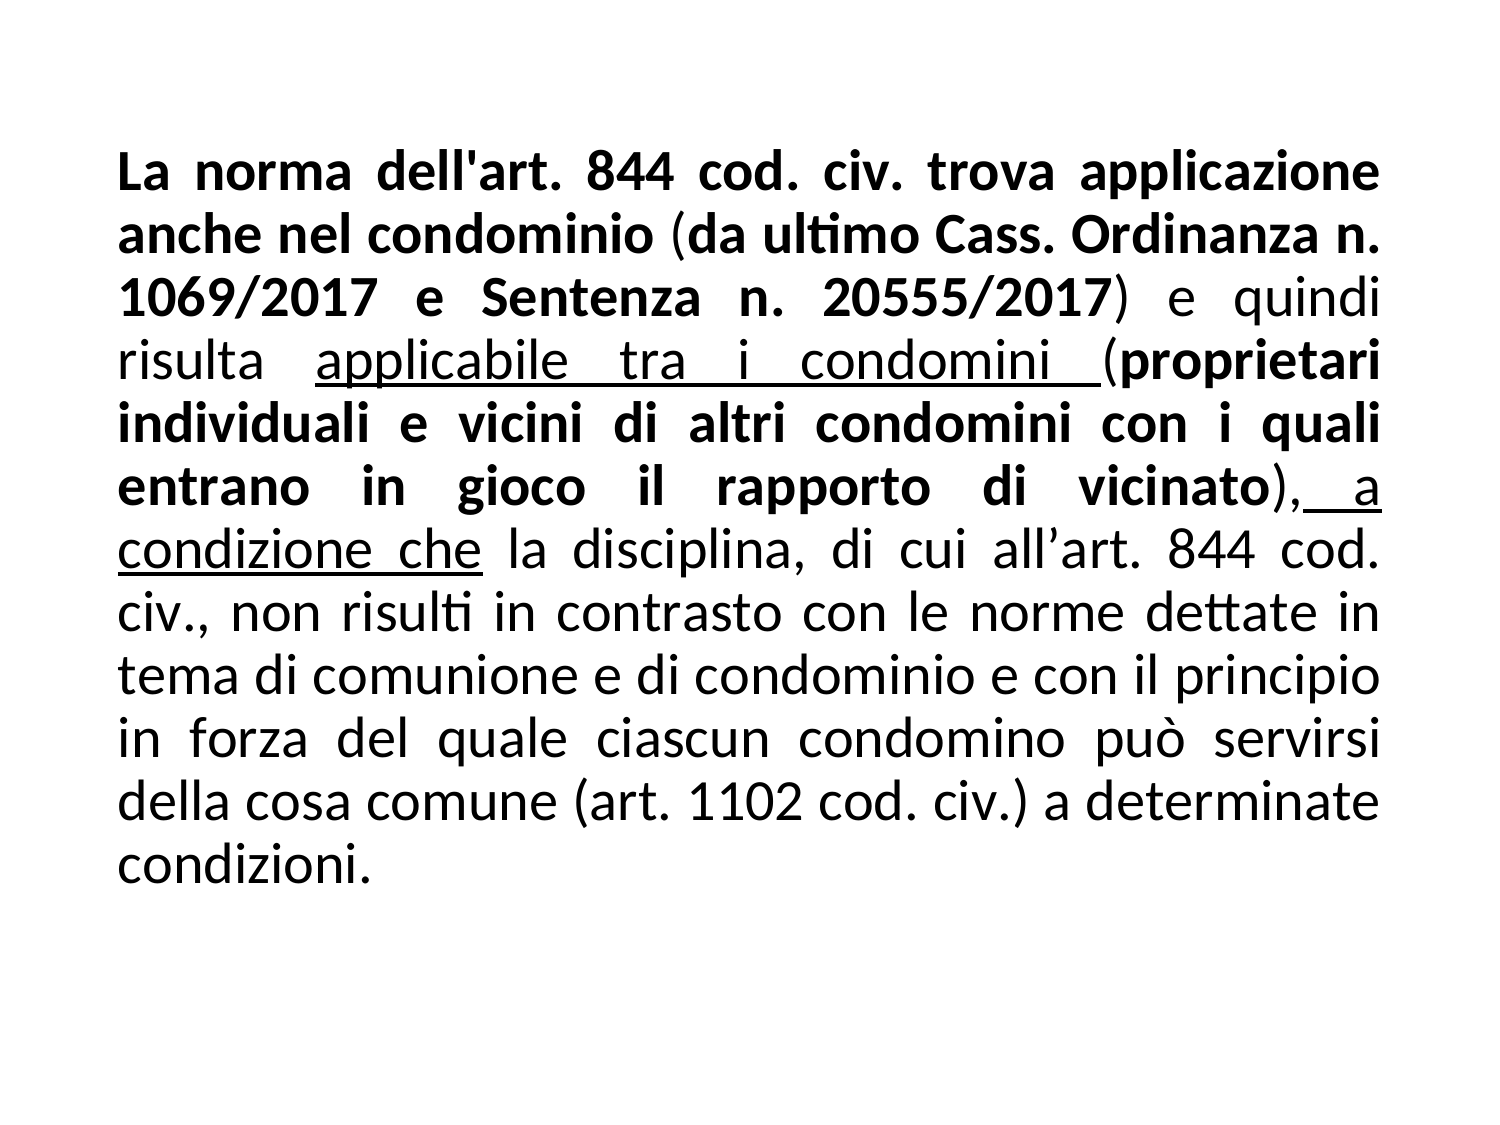

# La norma dell'art. 844 cod. civ. trova applicazione anche nel condominio (da ultimo Cass. Ordinanza n. 1069/2017 e Sentenza n. 20555/2017) e quindi risulta applicabile tra i condomini (proprietari individuali e vicini di altri condomini con i quali entrano in gioco il rapporto di vicinato), a condizione che la disciplina, di cui all’art. 844 cod. civ., non risulti in contrasto con le norme dettate in tema di comunione e di condominio e con il principio in forza del quale ciascun condomino può servirsi della cosa comune (art. 1102 cod. civ.) a determinate condizioni.